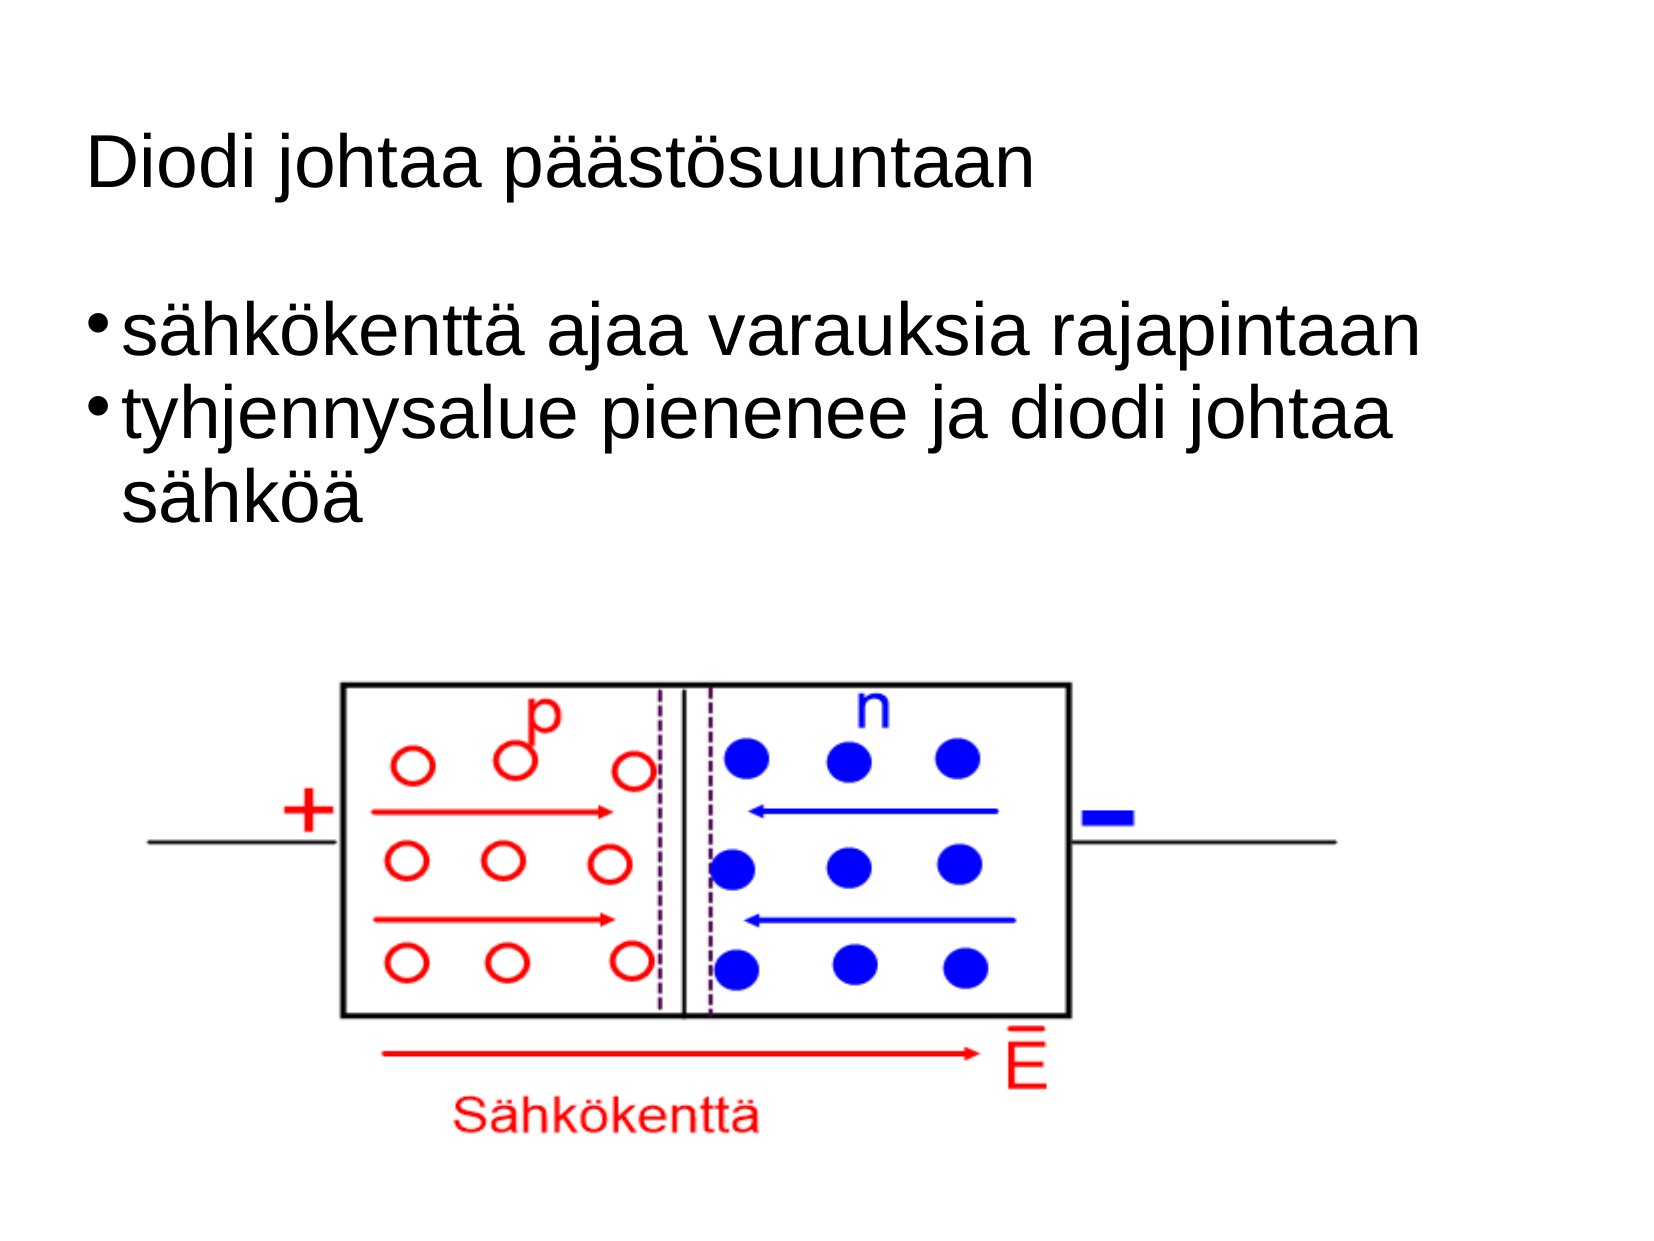

Diodi johtaa päästösuuntaan
sähkökenttä ajaa varauksia rajapintaan
tyhjennysalue pienenee ja diodi johtaa sähköä